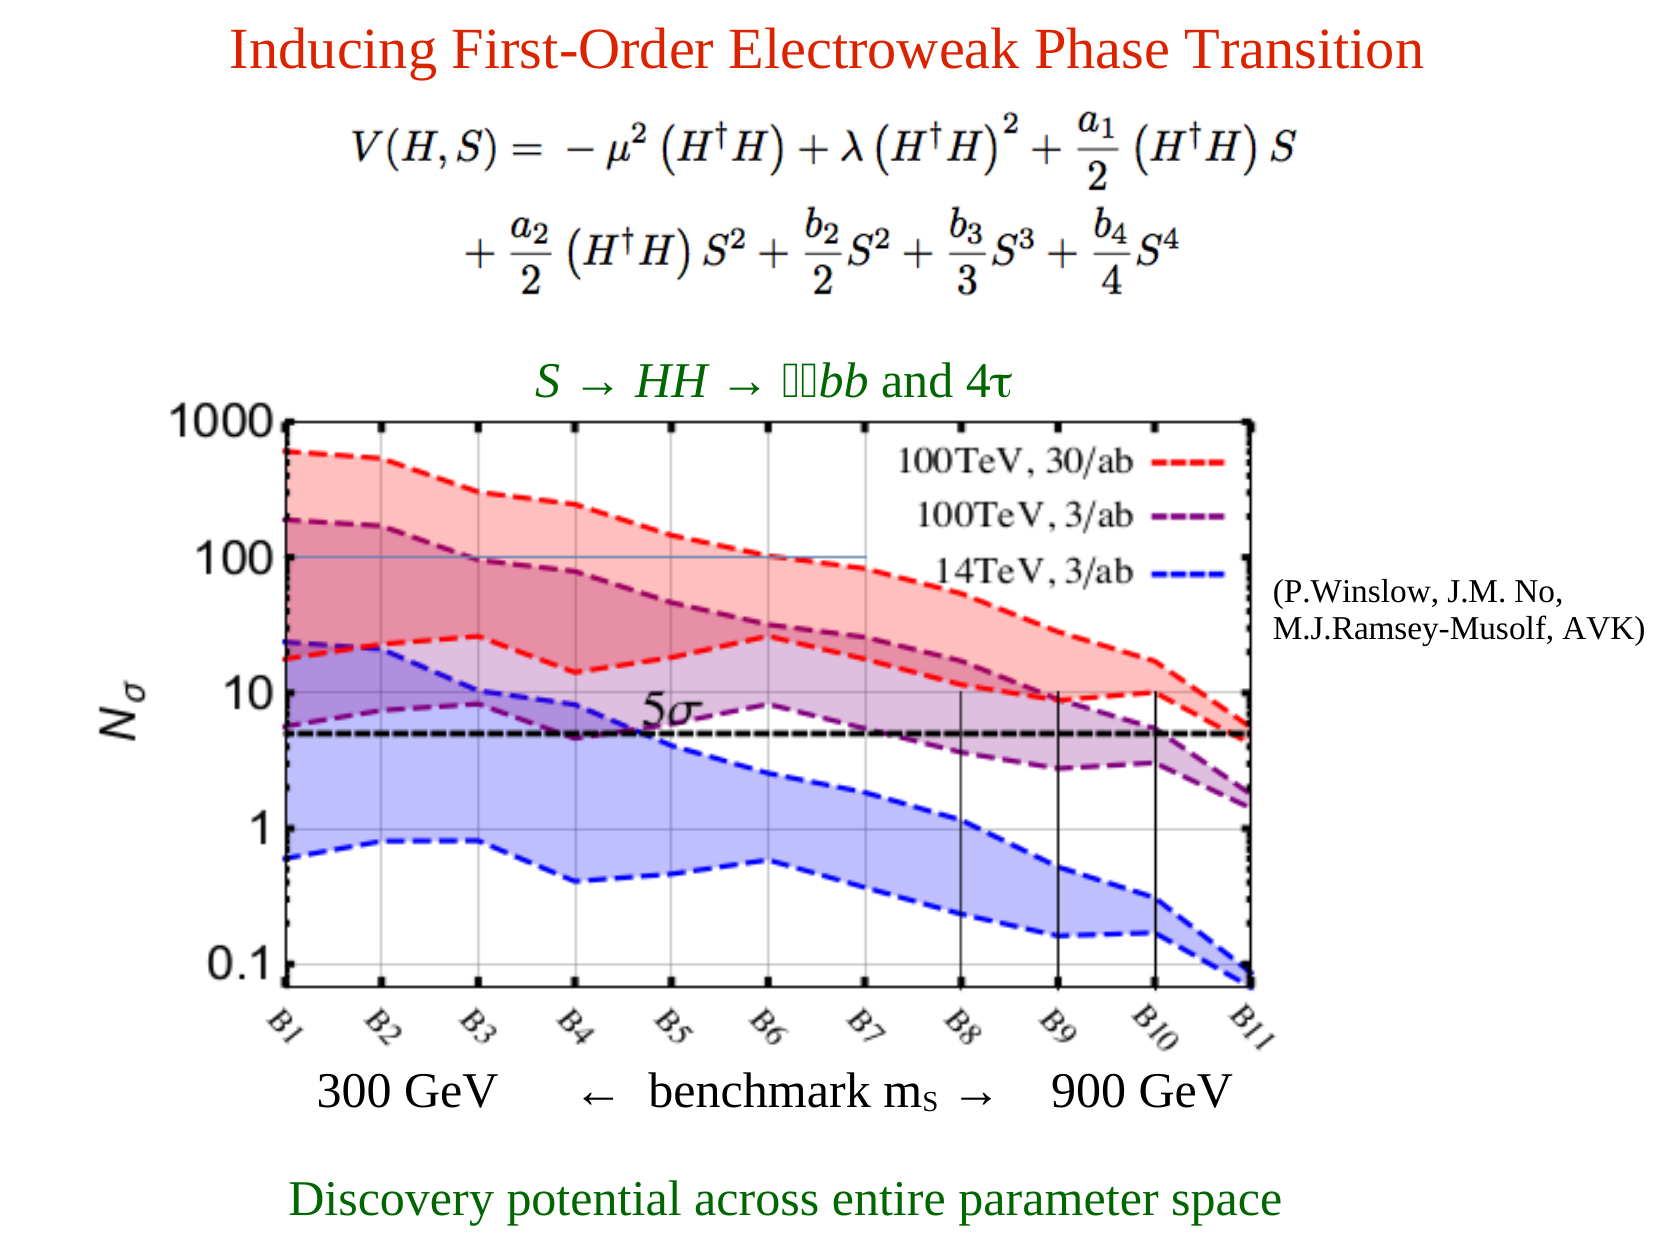

Inducing First-Order Electroweak Phase Transition
#
S → HH → bb and 4τ
(P.Winslow, J.M. No,
M.J.Ramsey-Musolf, AVK)
300 GeV ← benchmark mS → 900 GeV
Discovery potential across entire parameter space